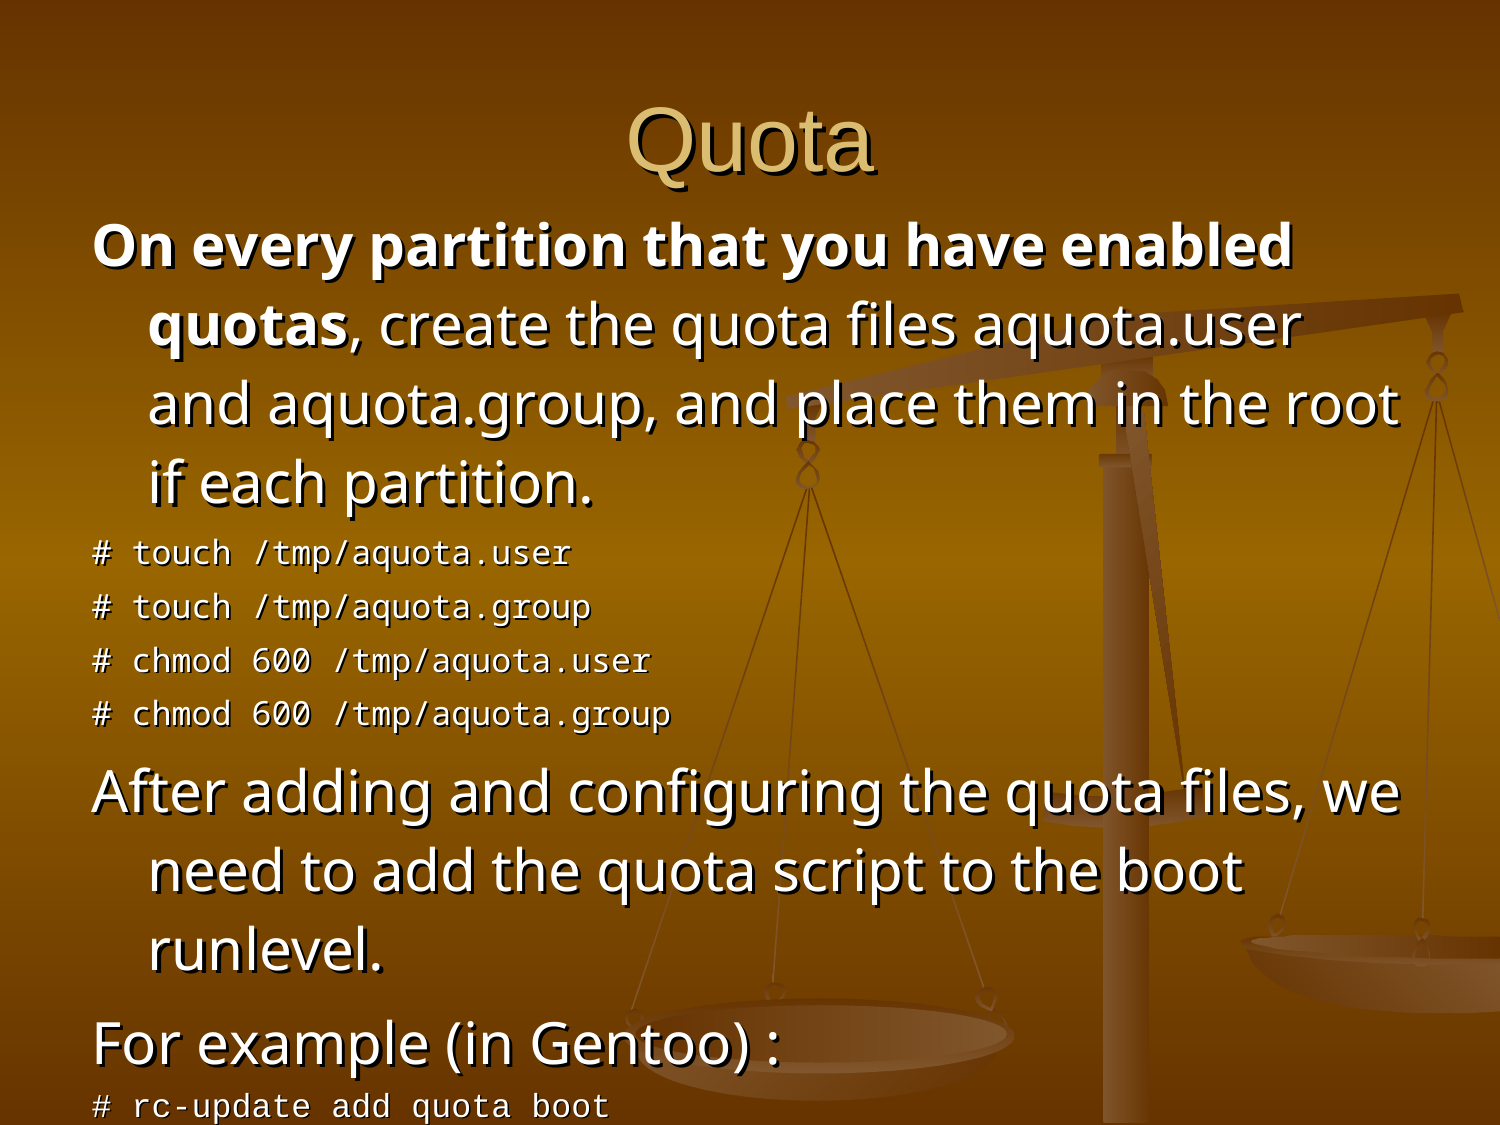

# Quota
On every partition that you have enabled quotas, create the quota files aquota.user and aquota.group, and place them in the root if each partition.
# touch /tmp/aquota.user
# touch /tmp/aquota.group
# chmod 600 /tmp/aquota.user
# chmod 600 /tmp/aquota.group
After adding and configuring the quota files, we need to add the quota script to the boot runlevel.
For example (in Gentoo) :
# rc-update add quota boot